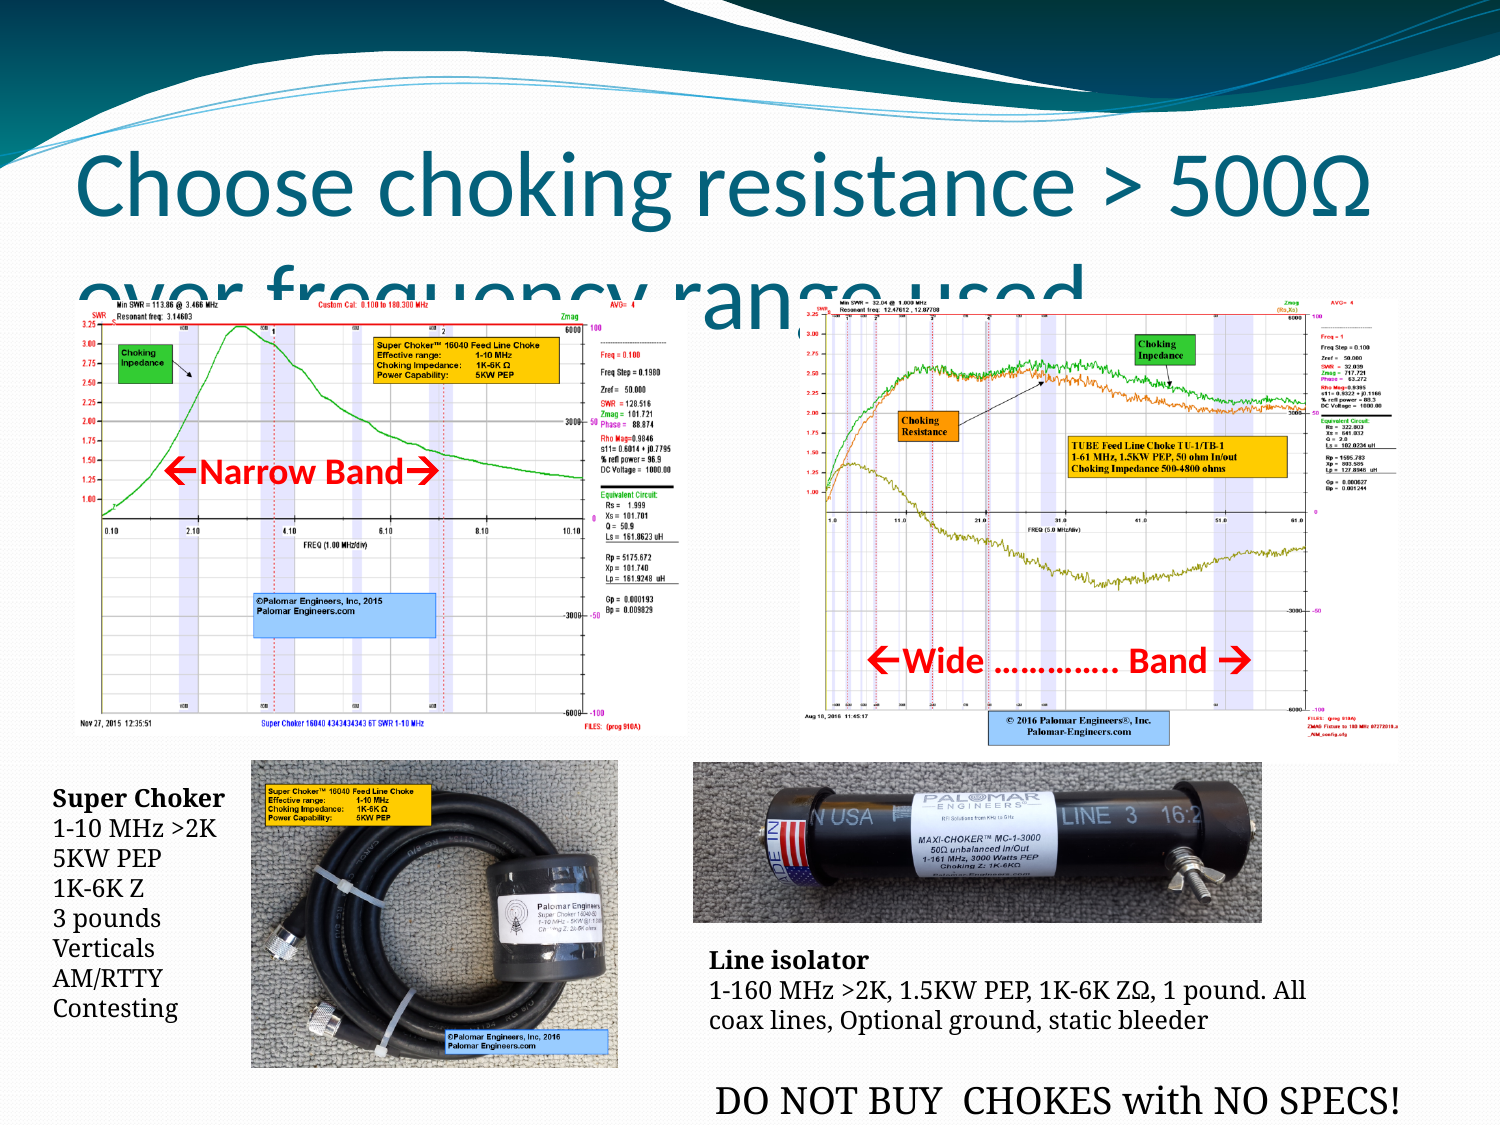

# Choose choking resistance > 500Ω over frequency range used
Narrow Band
Wide ………….. Band 
Super Choker
1-10 MHz >2K
5KW PEP
1K-6K Z
3 pounds
Verticals
AM/RTTY Contesting
Line isolator
1-160 MHz >2K, 1.5KW PEP, 1K-6K ZΩ, 1 pound. All coax lines, Optional ground, static bleeder
DO NOT BUY CHOKES with NO SPECS!